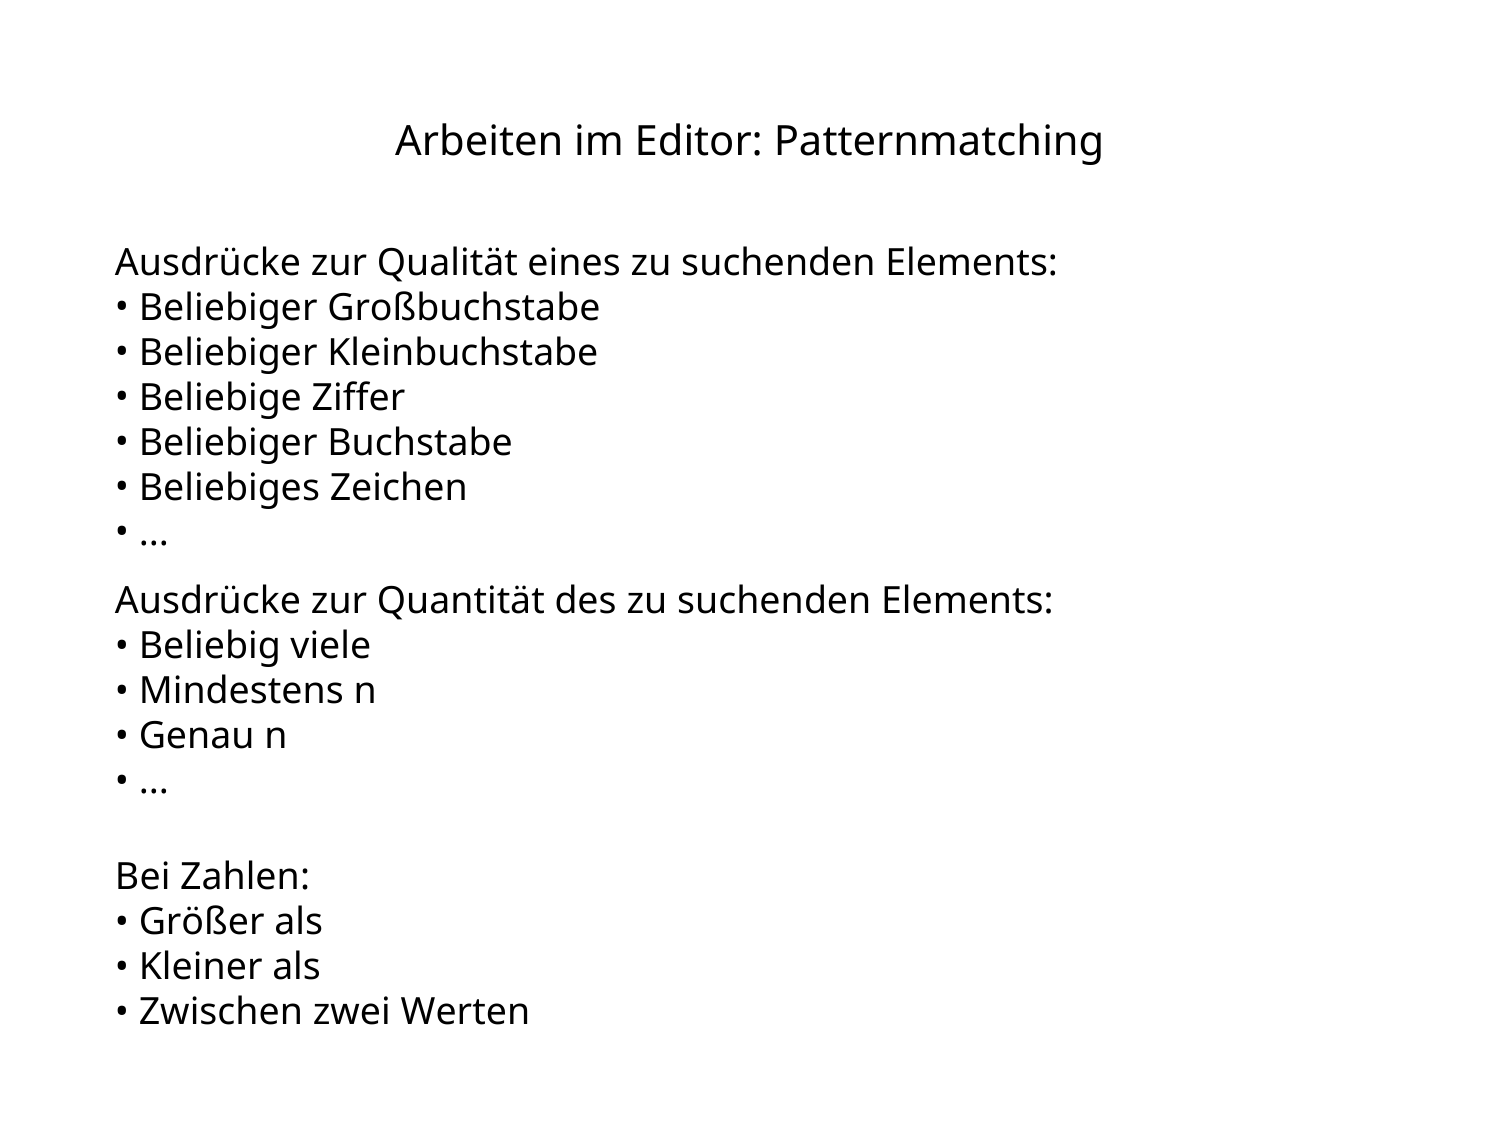

Arbeiten im Editor: Patternmatching
Ausdrücke zur Qualität eines zu suchenden Elements:
 Beliebiger Großbuchstabe
 Beliebiger Kleinbuchstabe
 Beliebige Ziffer
 Beliebiger Buchstabe
 Beliebiges Zeichen
 ...
Ausdrücke zur Quantität des zu suchenden Elements:
 Beliebig viele
 Mindestens n
 Genau n
 ...
Bei Zahlen:
 Größer als
 Kleiner als
 Zwischen zwei Werten